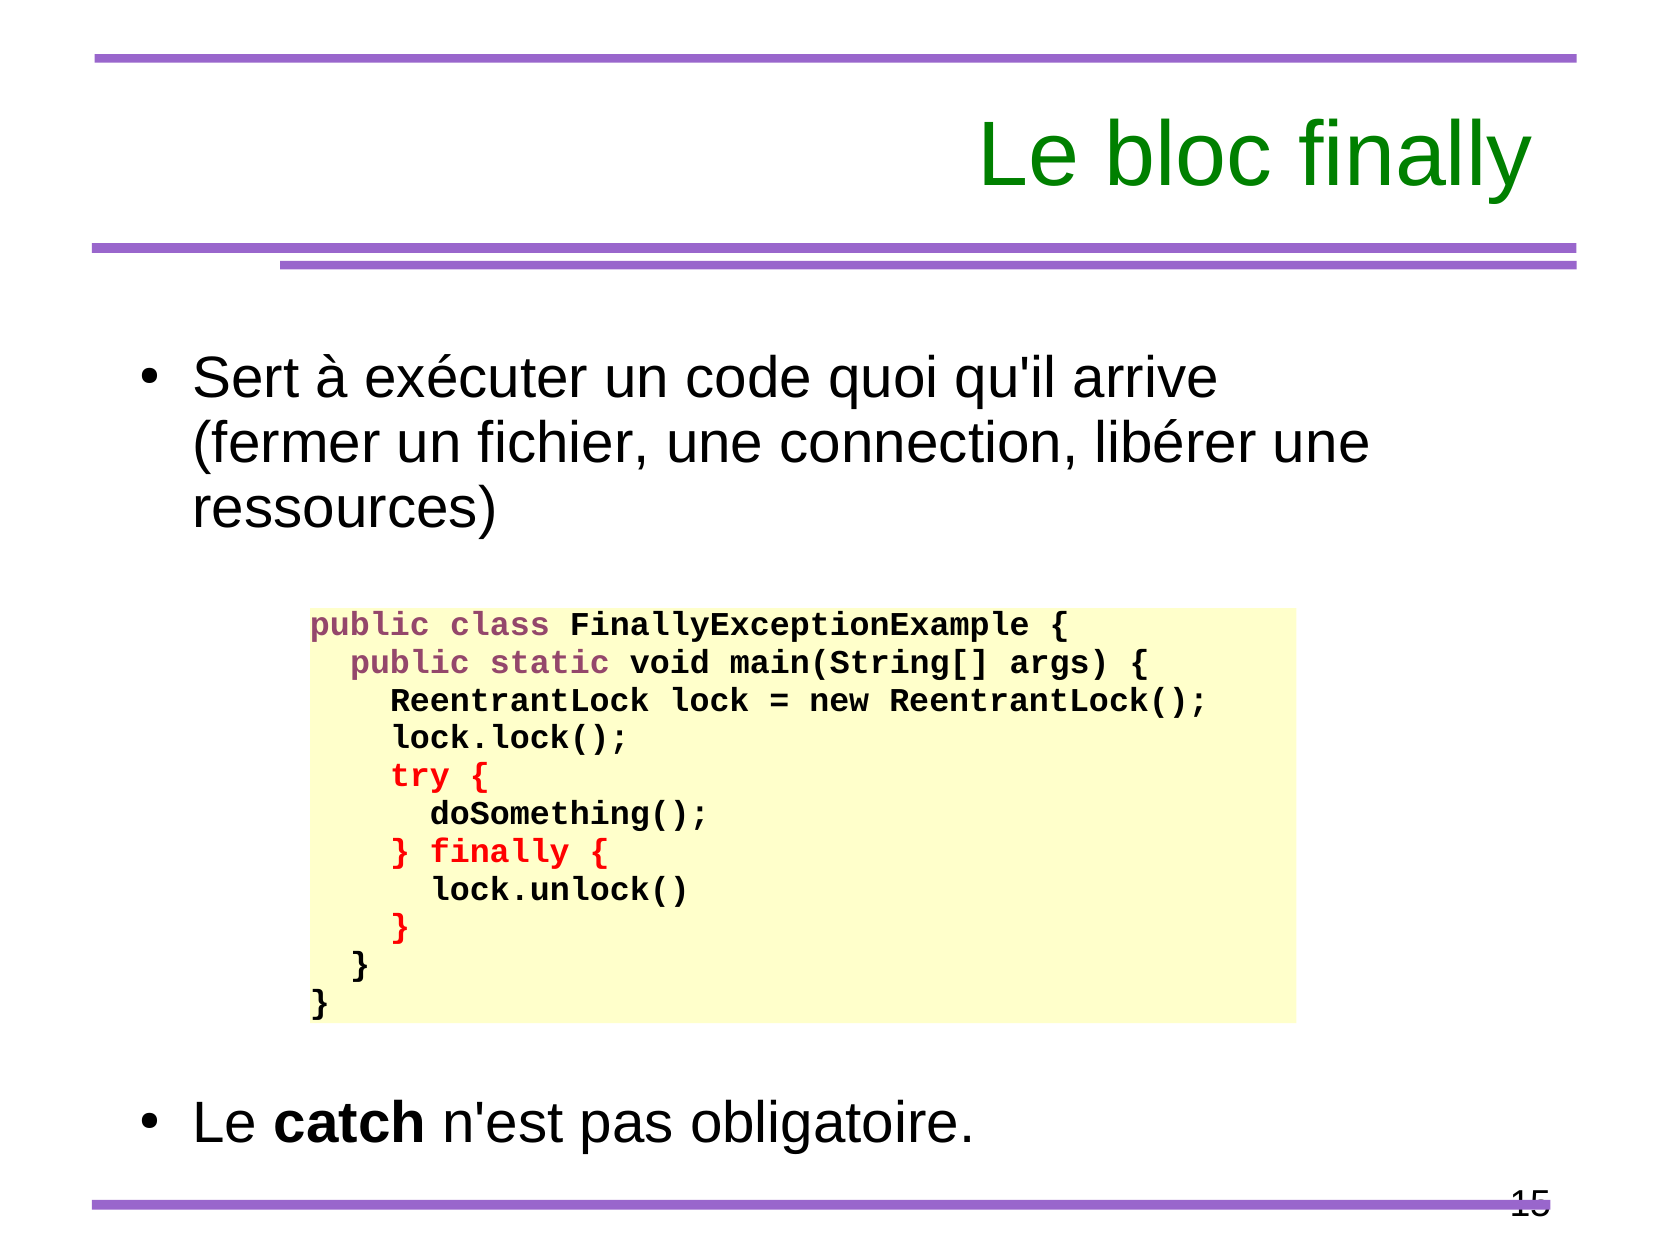

# Le bloc finally
Sert à exécuter un code quoi qu'il arrive
(fermer un fichier, une connection, libérer une ressources)
Le catch n'est pas obligatoire.
public class FinallyExceptionExample {
 public static void main(String[] args) {
 ReentrantLock lock = new ReentrantLock();
 lock.lock();
 try {
 doSomething();
 } finally {
 lock.unlock()
 }
 }
}